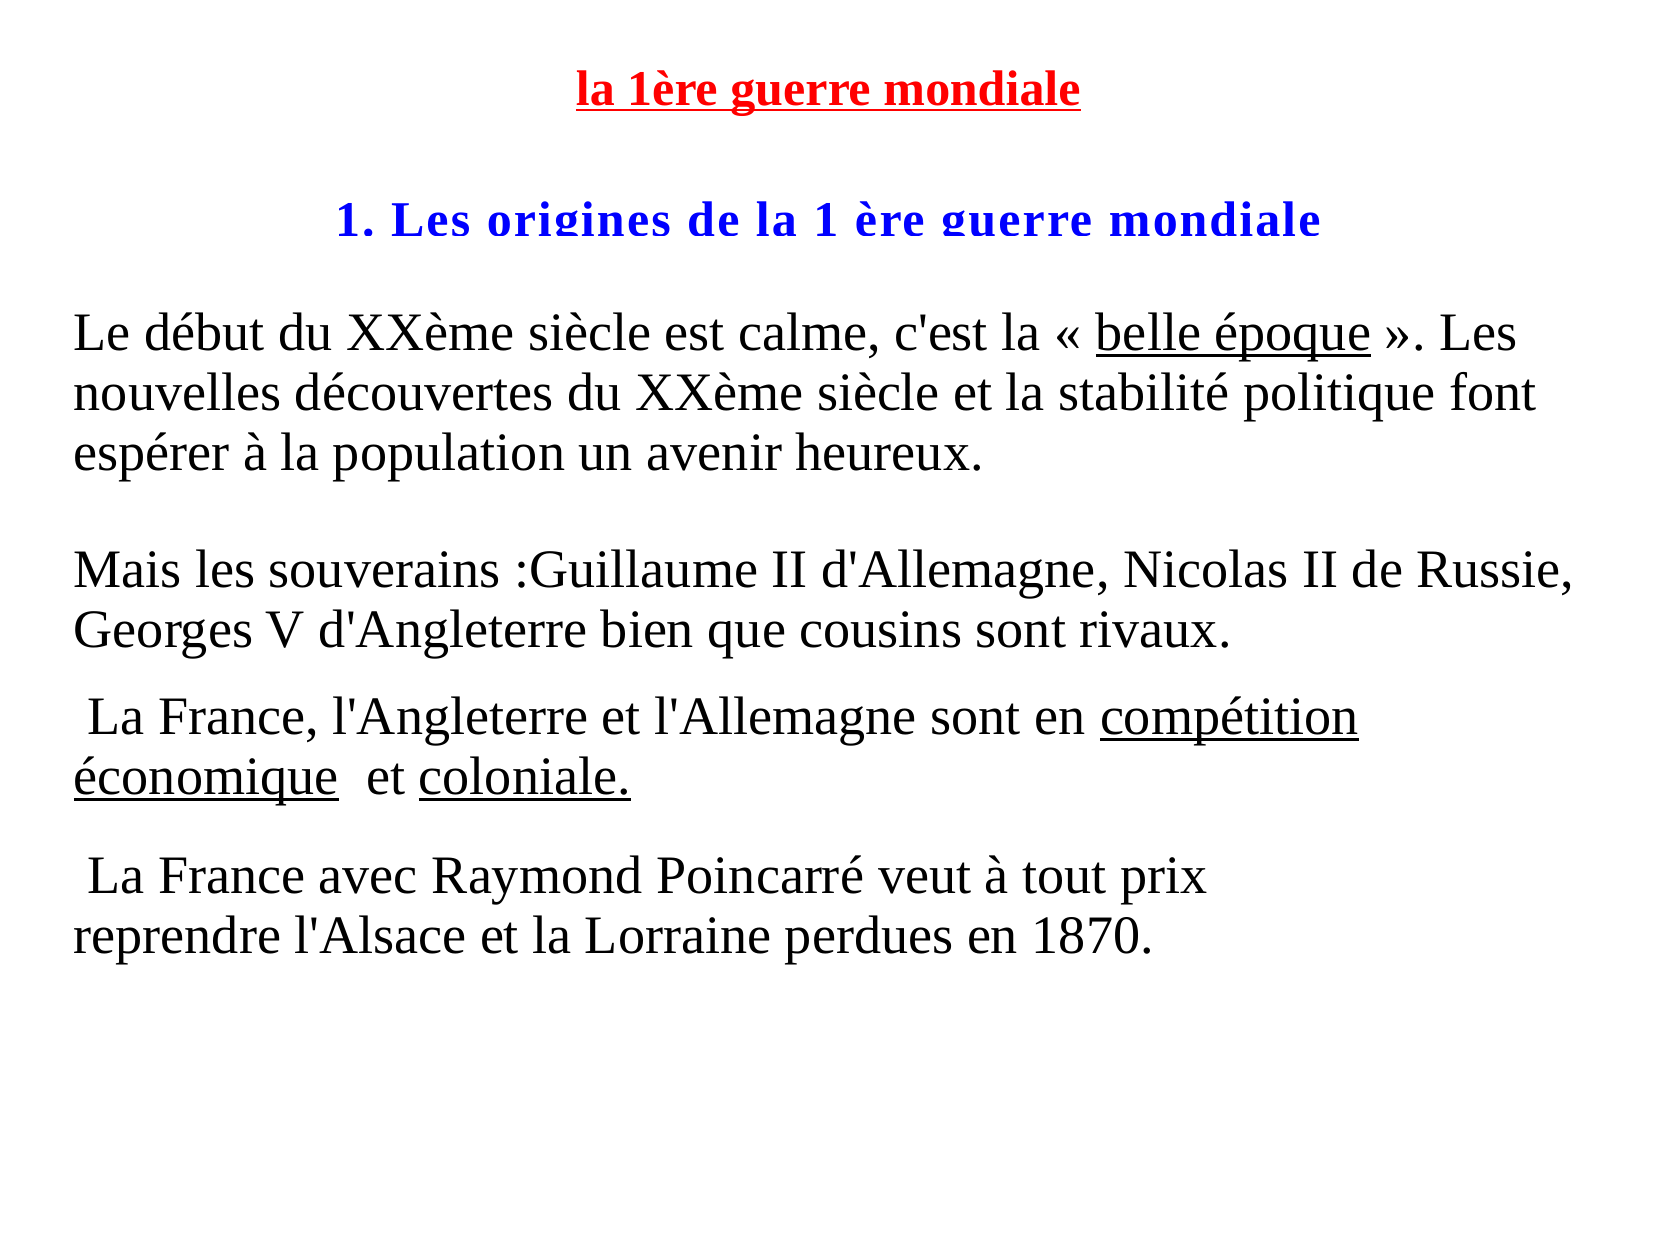

Le début du XXème siècle est calme, c'est la « belle époque ». Les nouvelles découvertes du XXème siècle et la stabilité politique font espérer à la population un avenir heureux.
Mais les souverains :Guillaume II d'Allemagne, Nicolas II de Russie, Georges V d'Angleterre bien que cousins sont rivaux.
 La France, l'Angleterre et l'Allemagne sont en compétition économique et coloniale.
 La France avec Raymond Poincarré veut à tout prix reprendre l'Alsace et la Lorraine perdues en 1870.